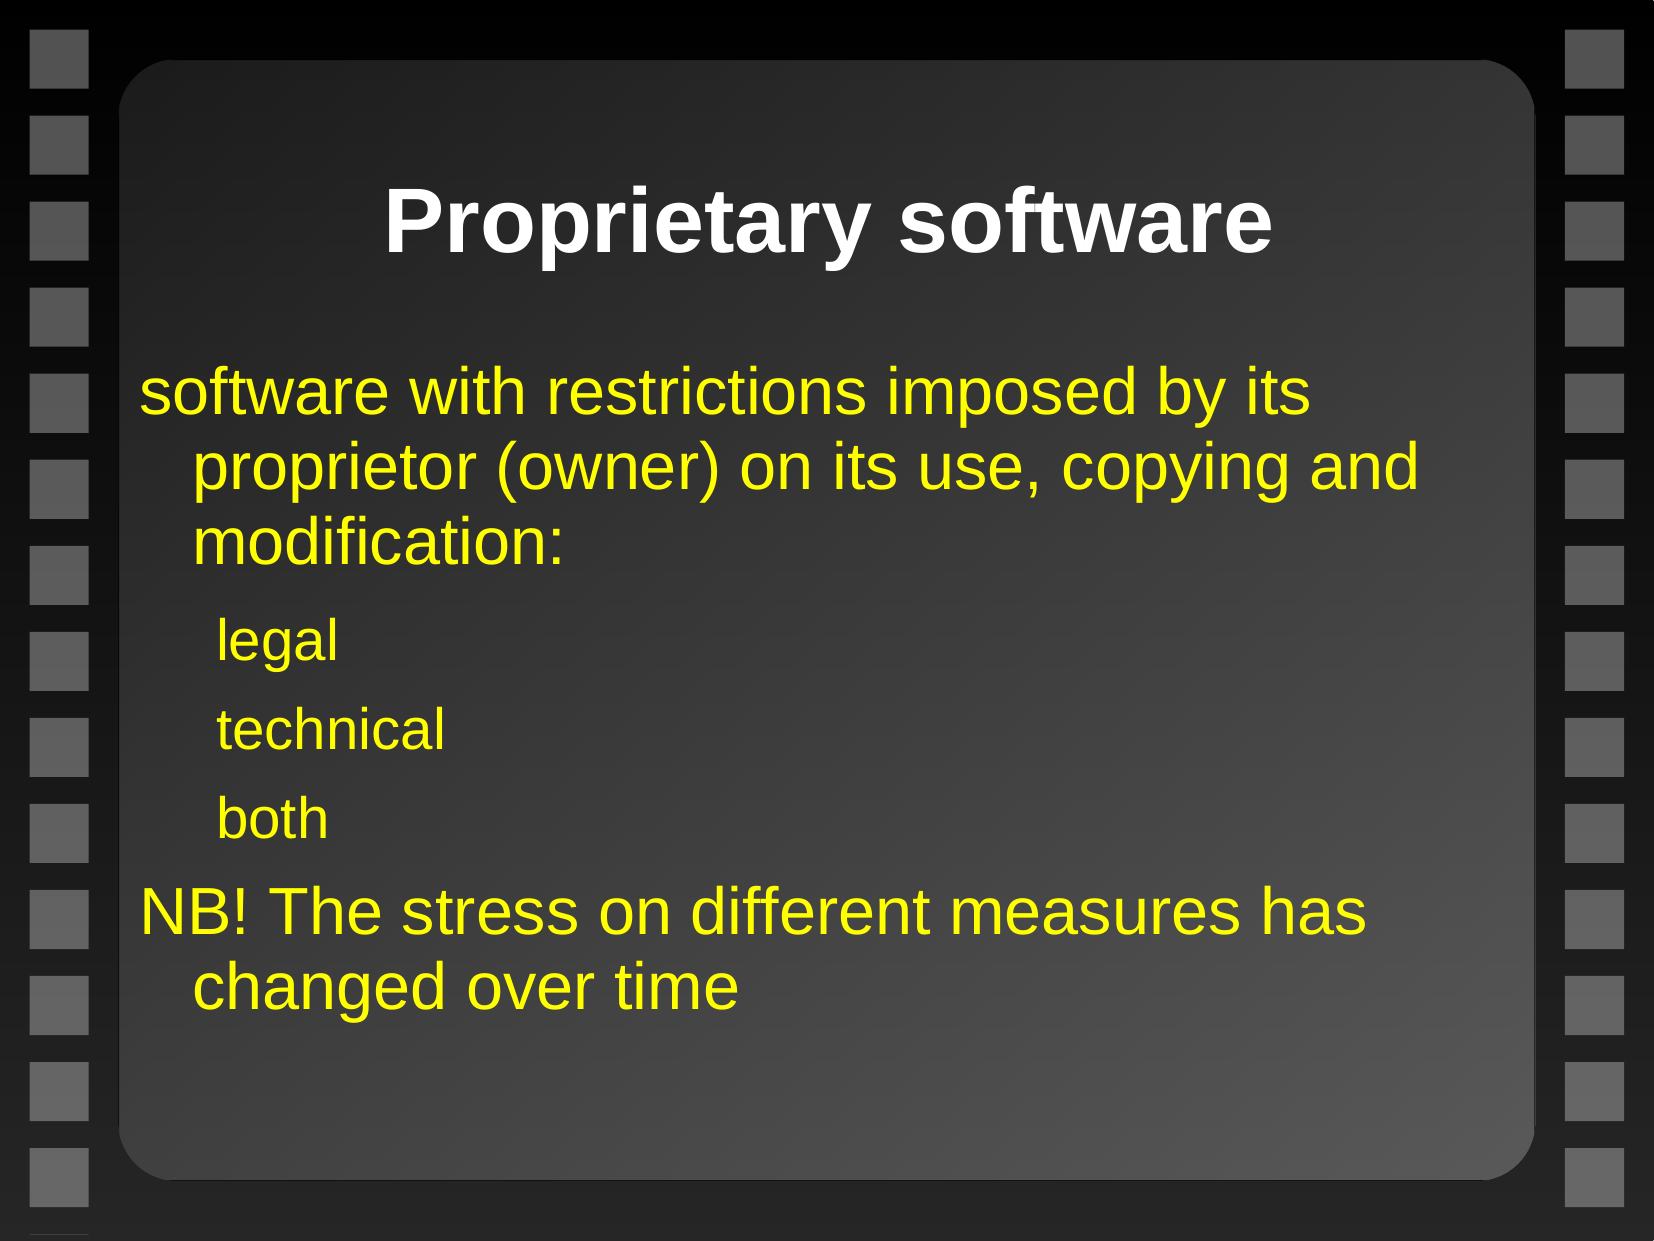

# Proprietary software
software with restrictions imposed by its proprietor (owner) on its use, copying and modification:
legal
technical
both
NB! The stress on different measures has changed over time